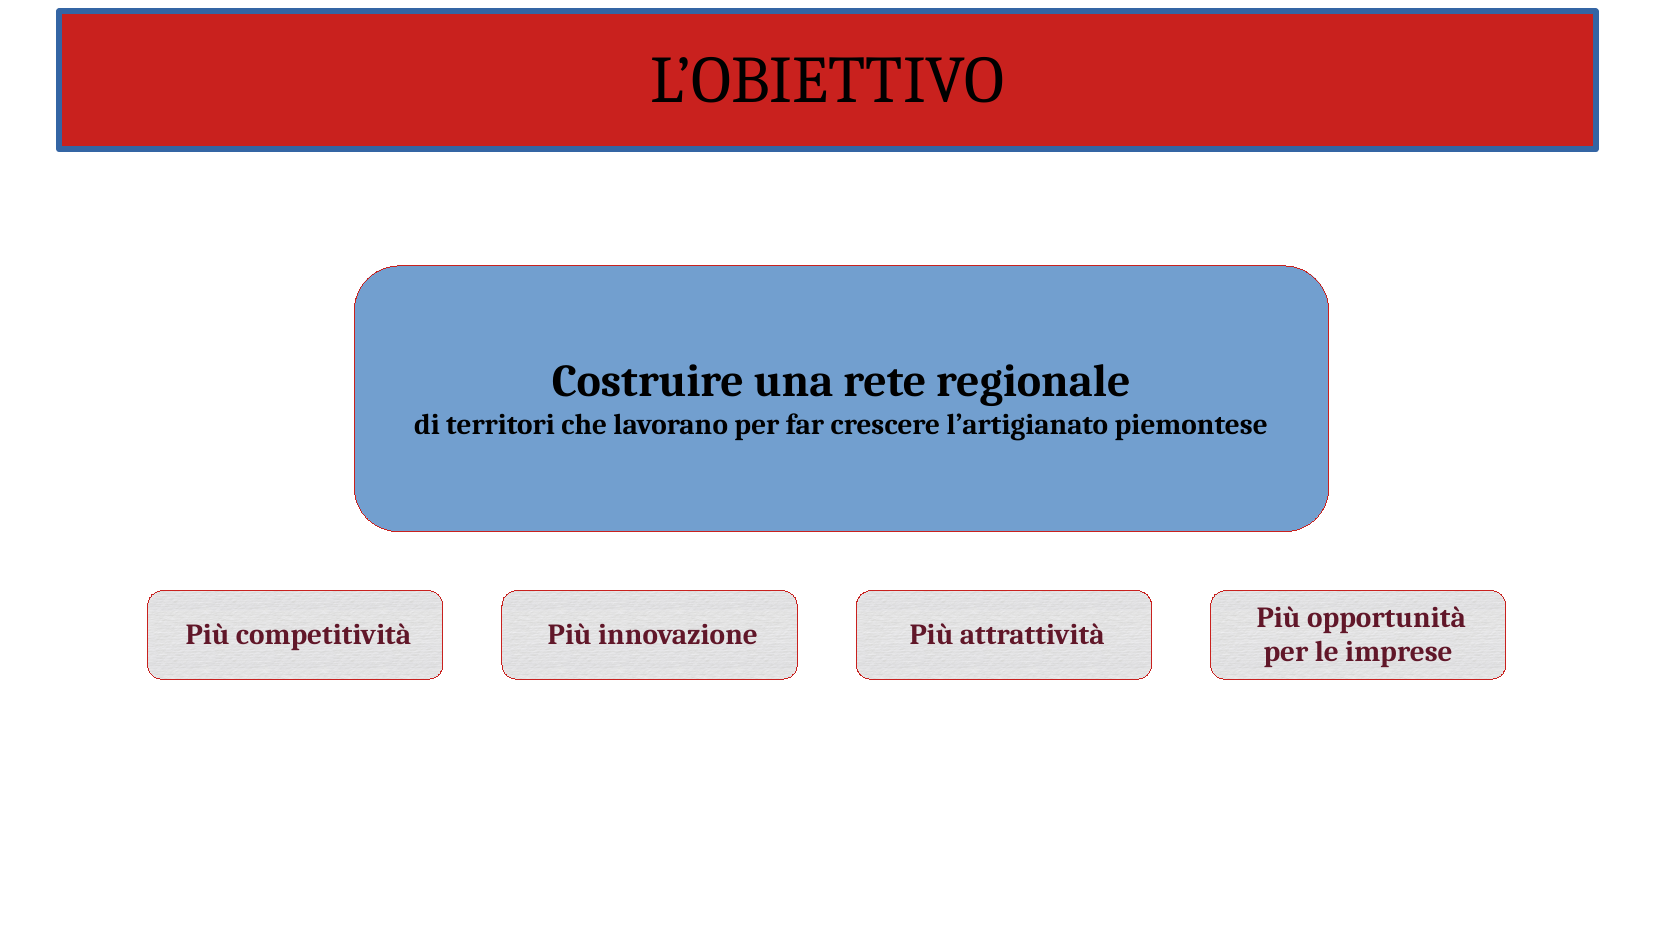

# L’OBIETTIVO
Costruire una rete regionale
di territori che lavorano per far crescere l’artigianato piemontese
 Più competitività
 Più innovazione
 Più attrattività
 Più opportunità per le imprese